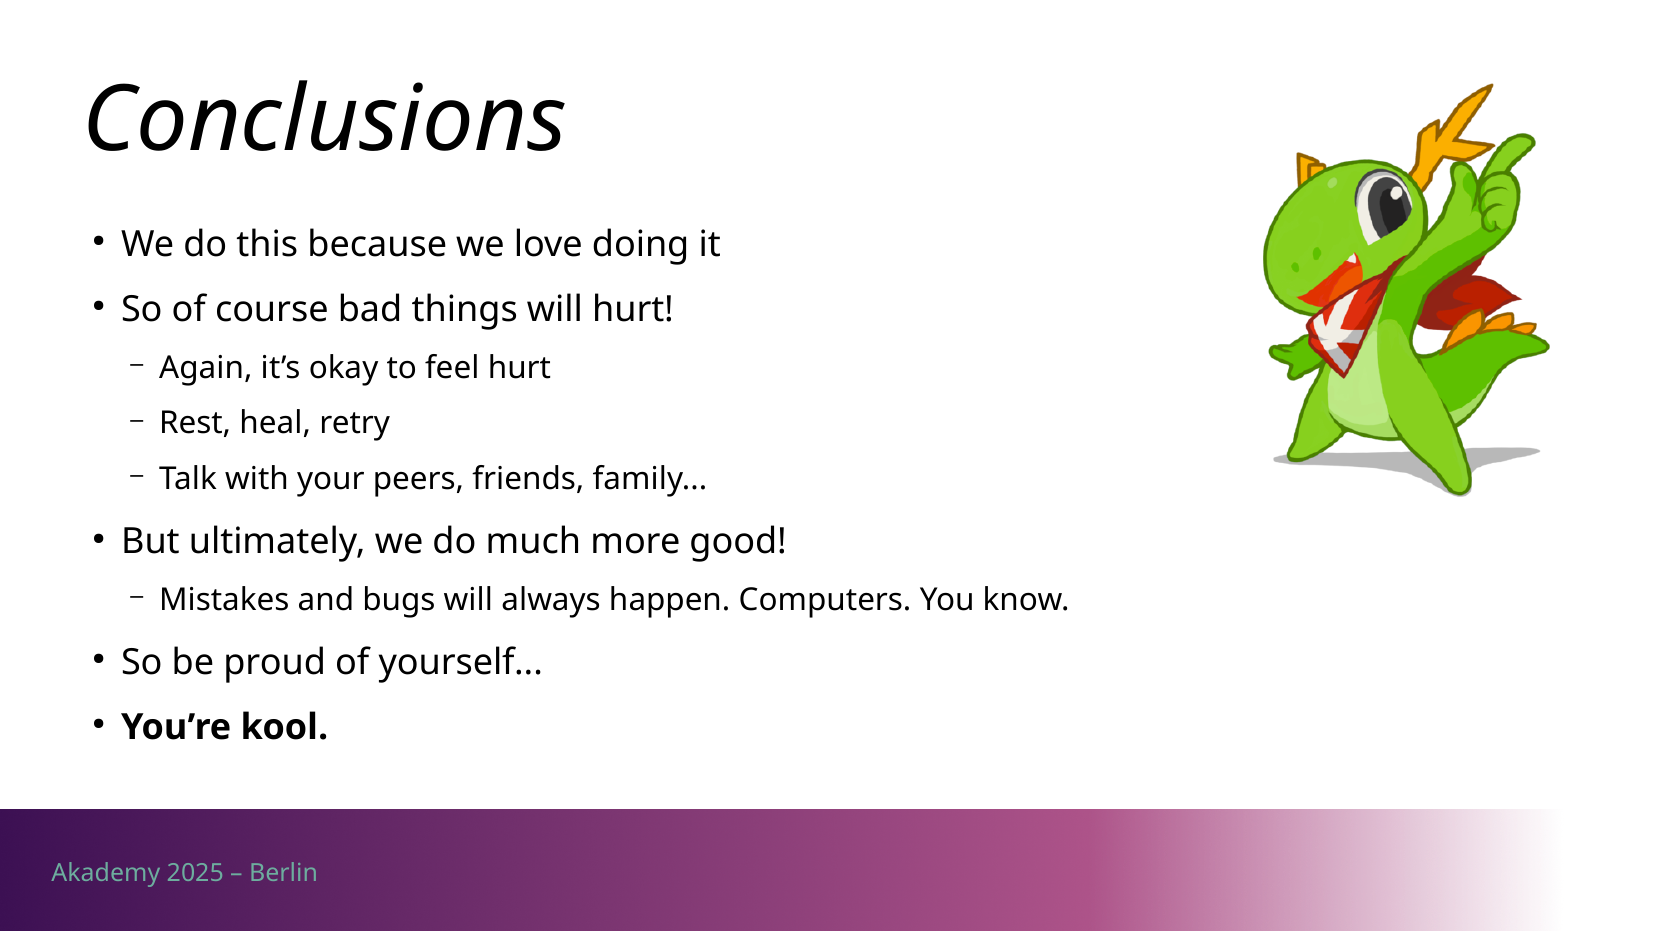

# Conclusions
We do this because we love doing it
So of course bad things will hurt!
Again, it’s okay to feel hurt
Rest, heal, retry
Talk with your peers, friends, family...
But ultimately, we do much more good!
Mistakes and bugs will always happen. Computers. You know.
So be proud of yourself...
You’re kool.